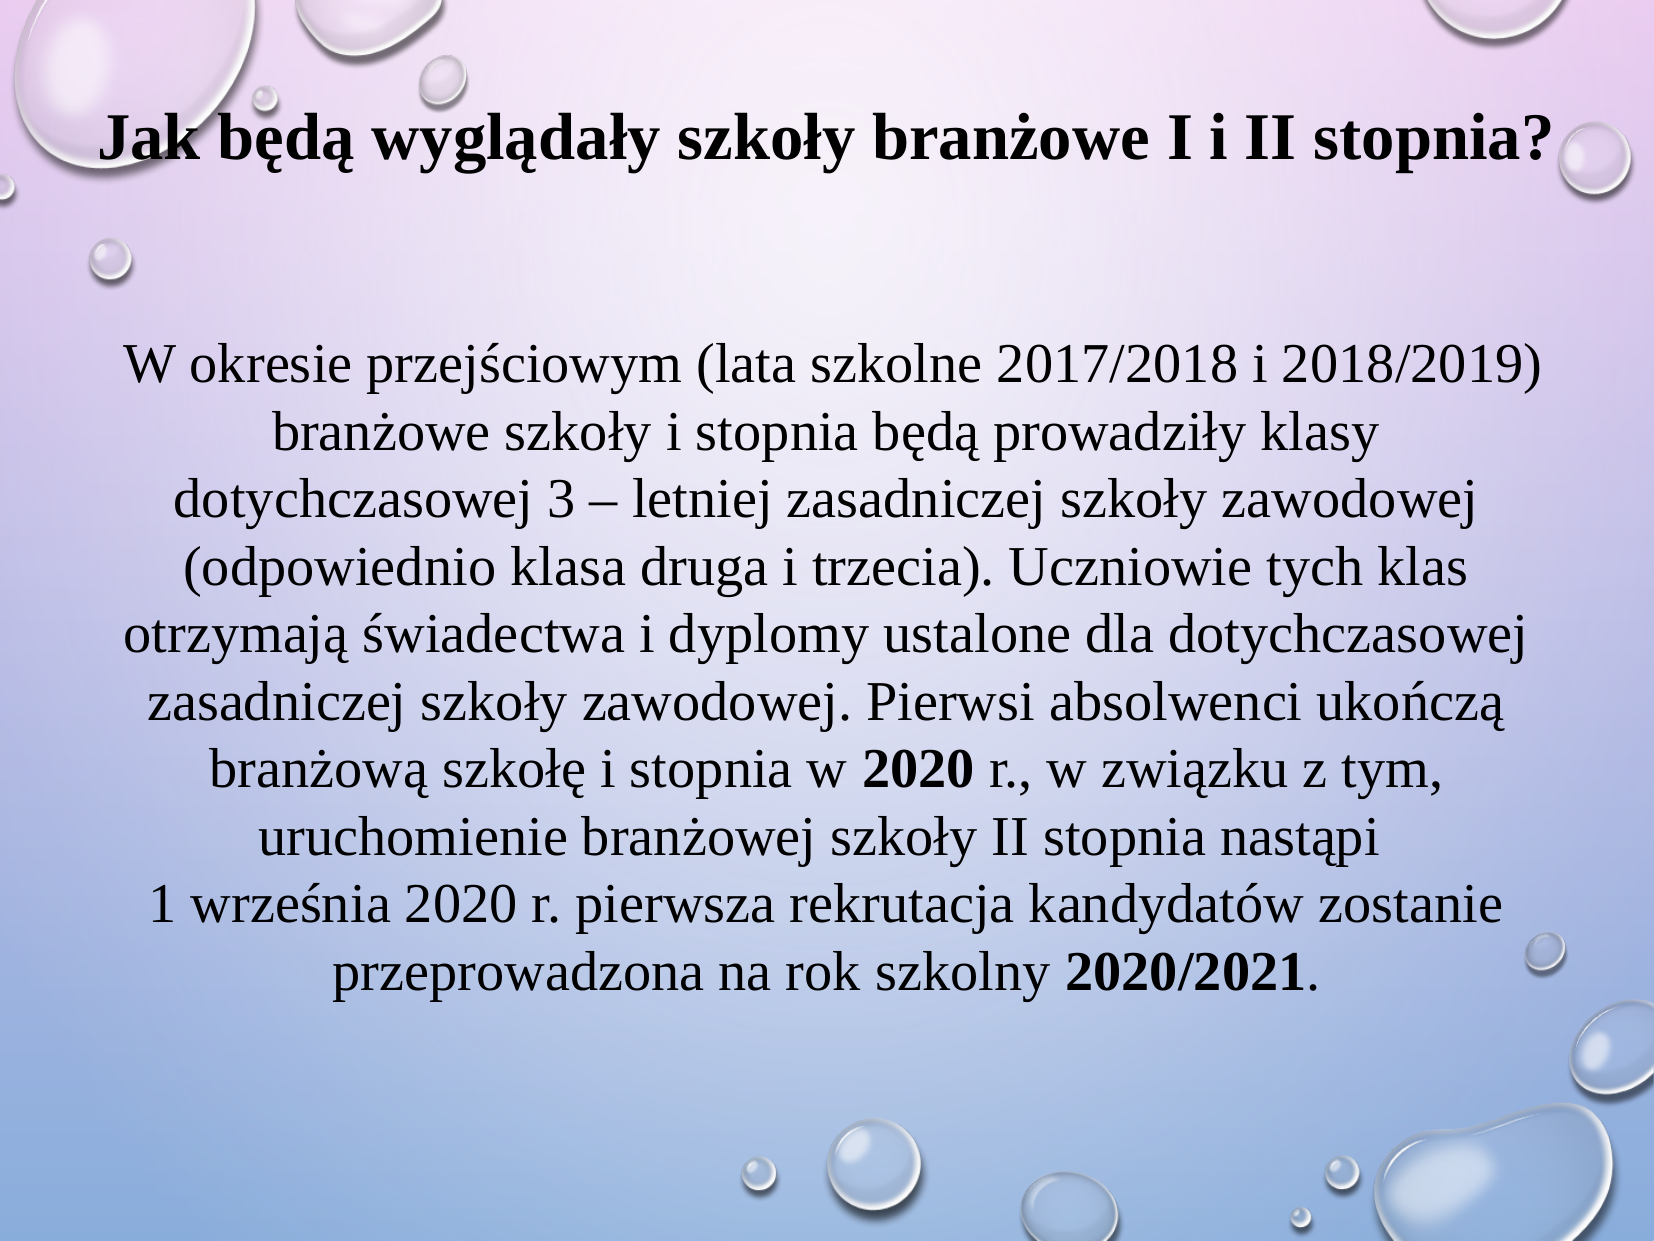

# Jak będą wyglądały szkoły branżowe I i II stopnia?
 W okresie przejściowym (lata szkolne 2017/2018 i 2018/2019) branżowe szkoły i stopnia będą prowadziły klasy dotychczasowej 3 – letniej zasadniczej szkoły zawodowej (odpowiednio klasa druga i trzecia). Uczniowie tych klas otrzymają świadectwa i dyplomy ustalone dla dotychczasowej zasadniczej szkoły zawodowej. Pierwsi absolwenci ukończą branżową szkołę i stopnia w 2020 r., w związku z tym, uruchomienie branżowej szkoły II stopnia nastąpi
1 września 2020 r. pierwsza rekrutacja kandydatów zostanie przeprowadzona na rok szkolny 2020/2021.